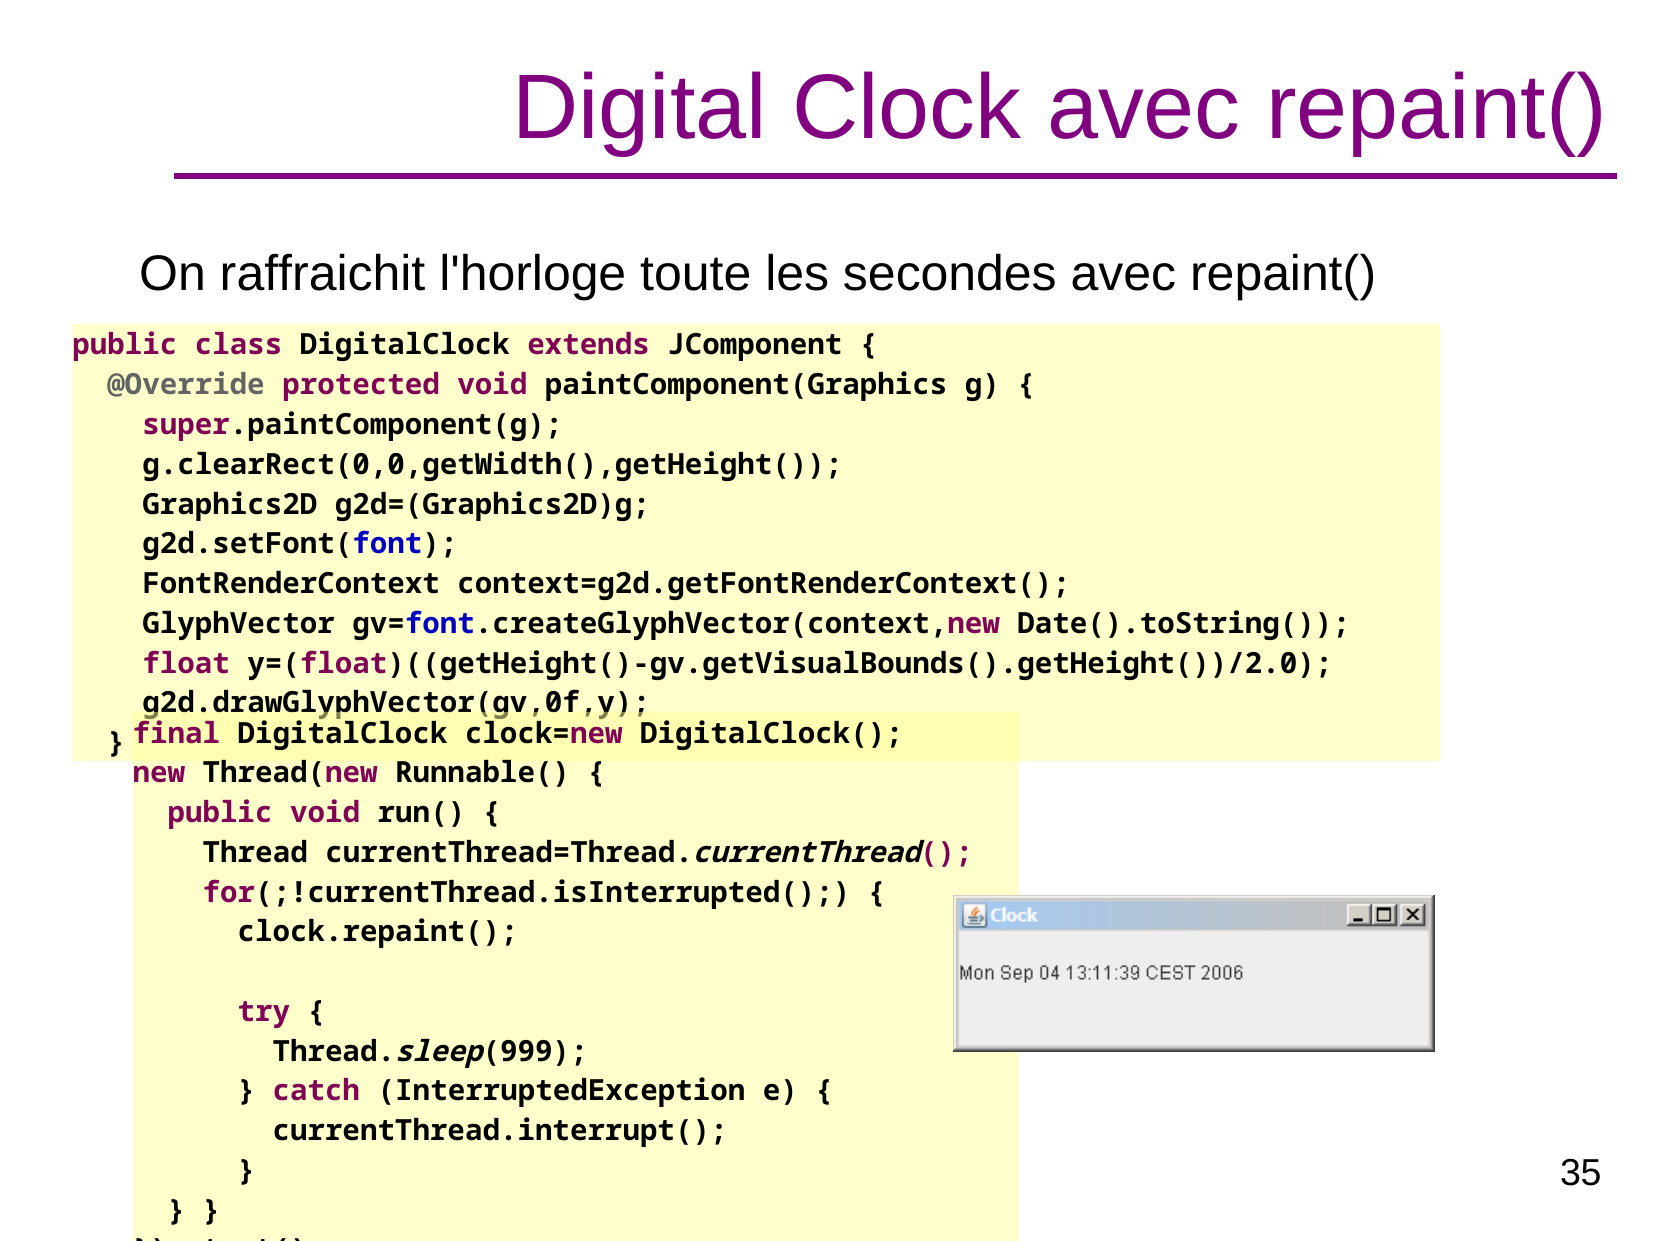

# Digital Clock avec repaint()
On raffraichit l'horloge toute les secondes avec repaint()
public class DigitalClock extends JComponent {
 @Override protected void paintComponent(Graphics g) {
 super.paintComponent(g);
 g.clearRect(0,0,getWidth(),getHeight());
 Graphics2D g2d=(Graphics2D)g;
 g2d.setFont(font);
 FontRenderContext context=g2d.getFontRenderContext();
 GlyphVector gv=font.createGlyphVector(context,new Date().toString());
 float y=(float)((getHeight()-gv.getVisualBounds().getHeight())/2.0);
 g2d.drawGlyphVector(gv,0f,y);
 }
final DigitalClock clock=new DigitalClock();
new Thread(new Runnable() {
 public void run() {
 Thread currentThread=Thread.currentThread();
 for(;!currentThread.isInterrupted();) {
 clock.repaint();
 try {
 Thread.sleep(999);
 } catch (InterruptedException e) {
 currentThread.interrupt();
 }
 } }
}).start();